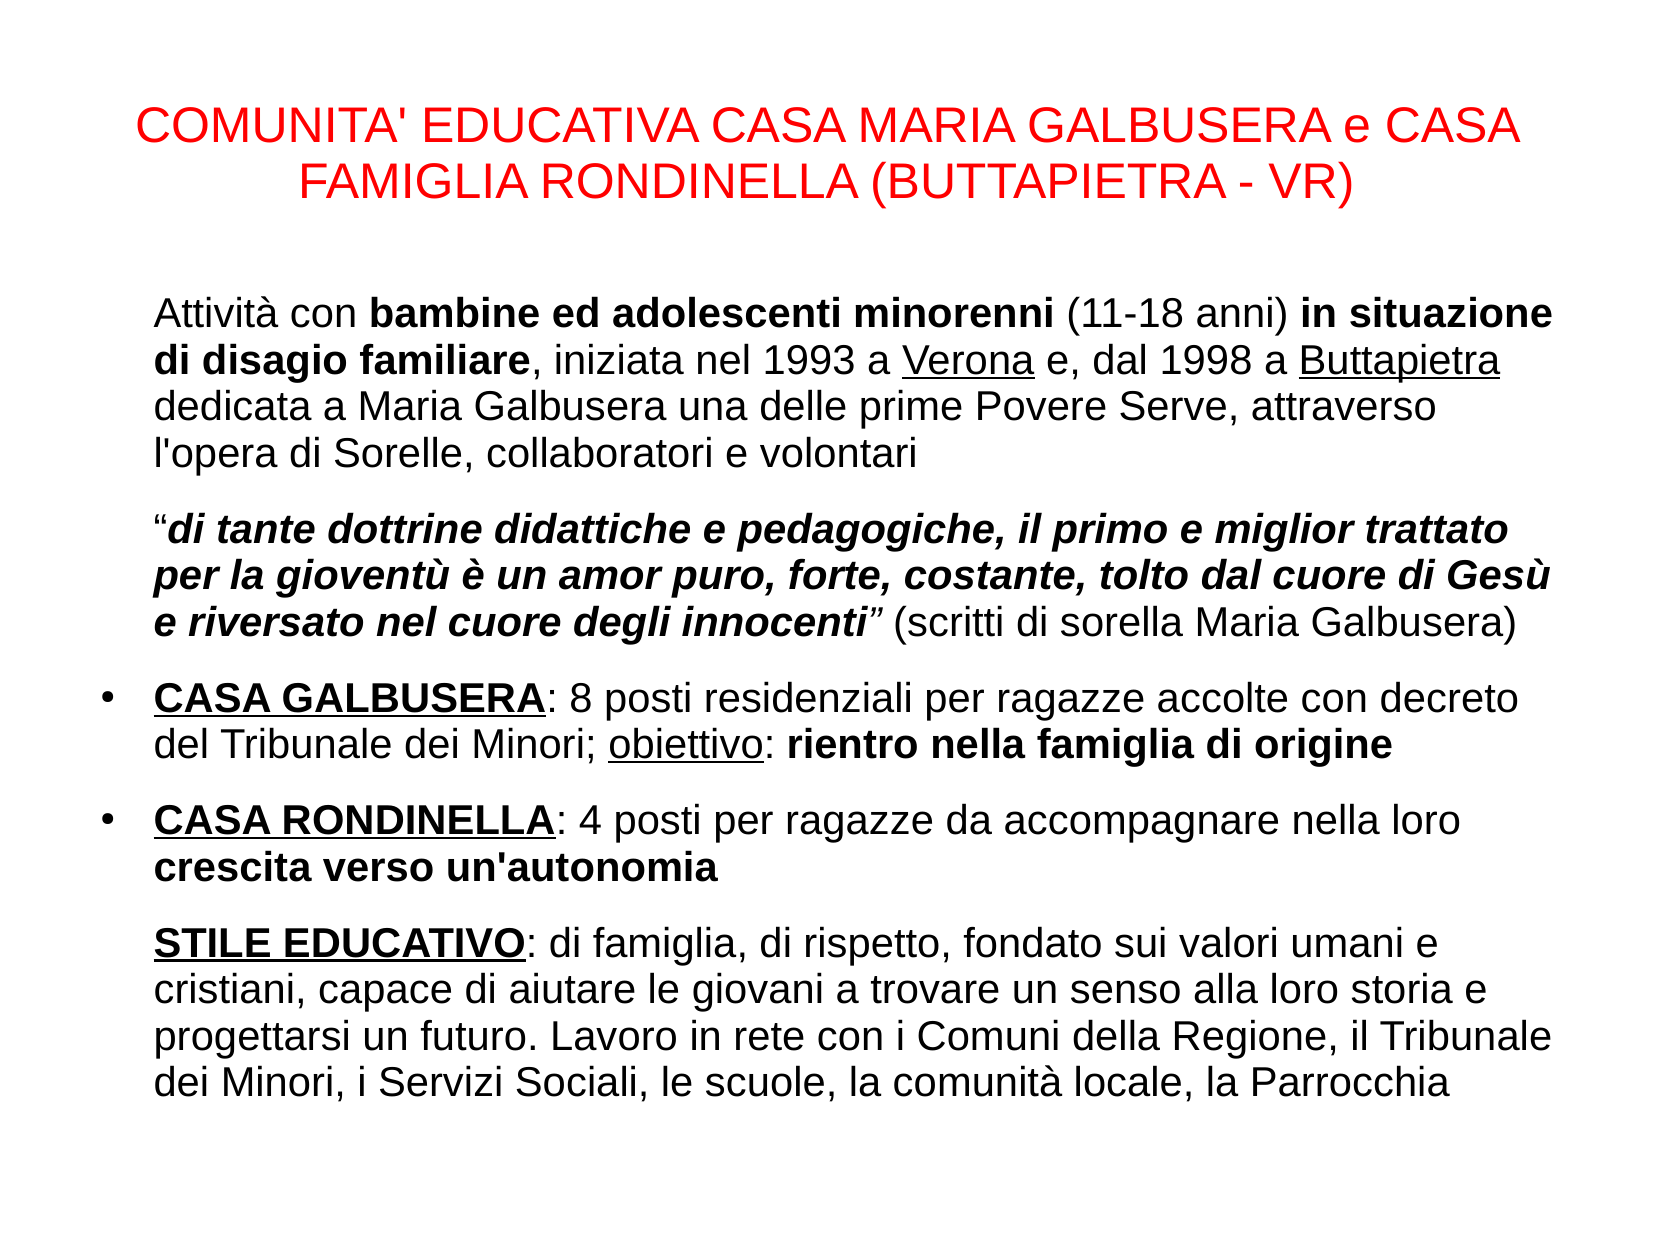

# COMUNITA' EDUCATIVA CASA MARIA GALBUSERA e CASA FAMIGLIA RONDINELLA (BUTTAPIETRA - VR)
Attività con bambine ed adolescenti minorenni (11-18 anni) in situazione di disagio familiare, iniziata nel 1993 a Verona e, dal 1998 a Buttapietra dedicata a Maria Galbusera una delle prime Povere Serve, attraverso l'opera di Sorelle, collaboratori e volontari
“di tante dottrine didattiche e pedagogiche, il primo e miglior trattato per la gioventù è un amor puro, forte, costante, tolto dal cuore di Gesù e riversato nel cuore degli innocenti” (scritti di sorella Maria Galbusera)
CASA GALBUSERA: 8 posti residenziali per ragazze accolte con decreto del Tribunale dei Minori; obiettivo: rientro nella famiglia di origine
CASA RONDINELLA: 4 posti per ragazze da accompagnare nella loro crescita verso un'autonomia
STILE EDUCATIVO: di famiglia, di rispetto, fondato sui valori umani e cristiani, capace di aiutare le giovani a trovare un senso alla loro storia e progettarsi un futuro. Lavoro in rete con i Comuni della Regione, il Tribunale dei Minori, i Servizi Sociali, le scuole, la comunità locale, la Parrocchia